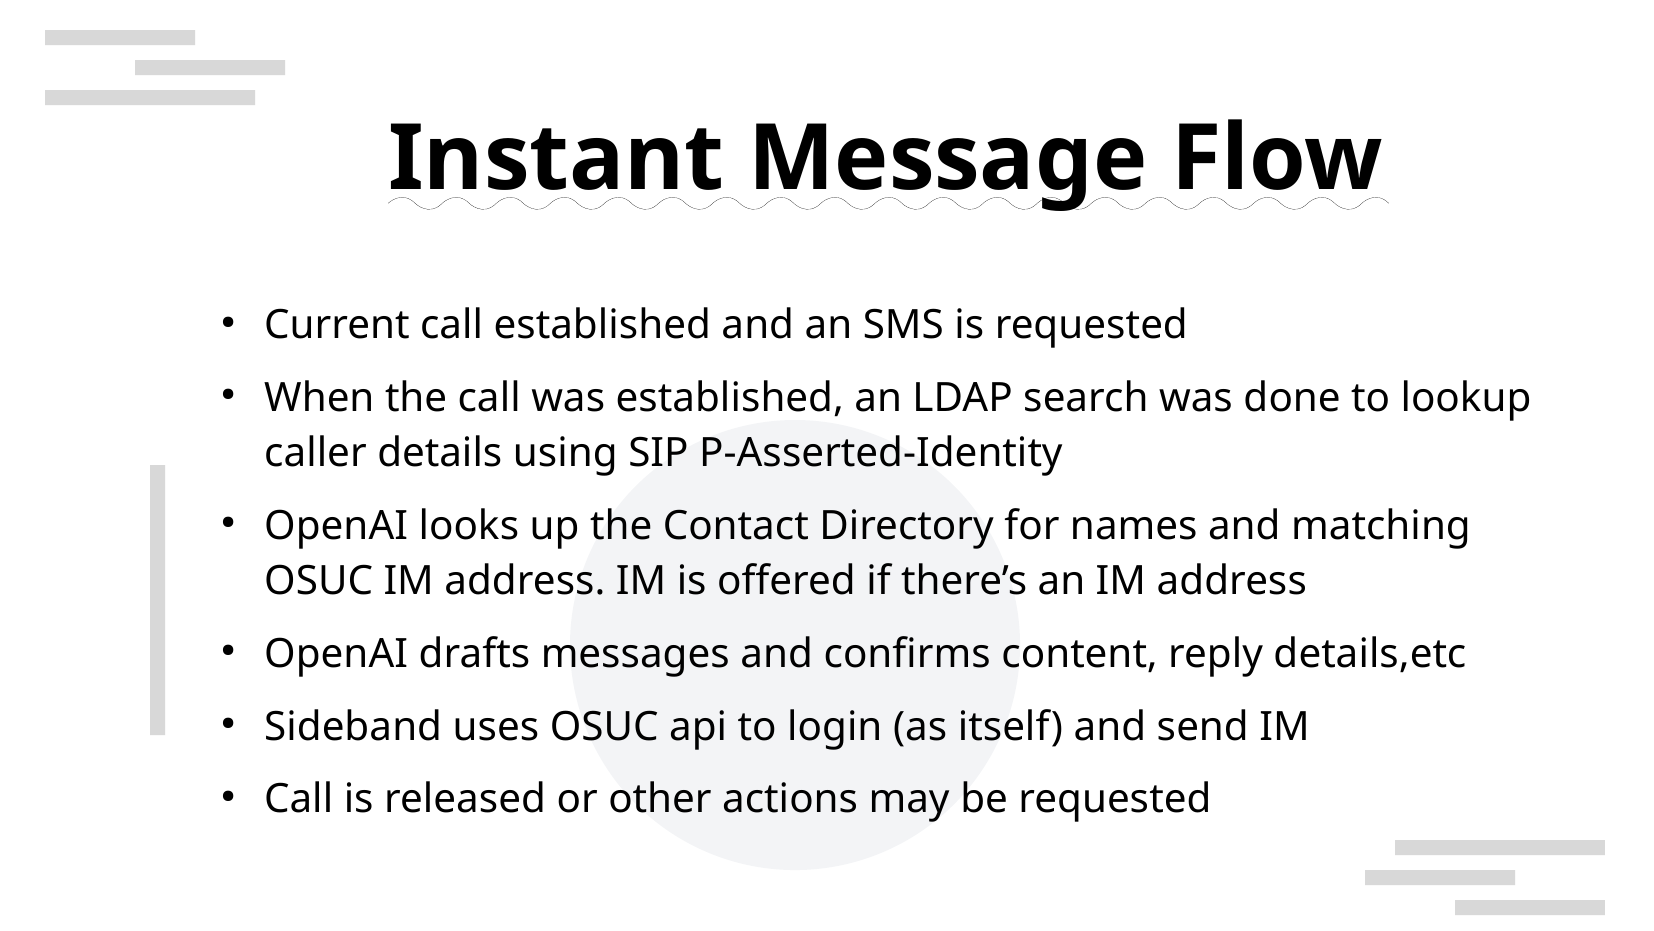

# Instant Message Flow
Current call established and an SMS is requested
When the call was established, an LDAP search was done to lookup caller details using SIP P-Asserted-Identity
OpenAI looks up the Contact Directory for names and matching OSUC IM address. IM is offered if there’s an IM address
OpenAI drafts messages and confirms content, reply details,etc
Sideband uses OSUC api to login (as itself) and send IM
Call is released or other actions may be requested